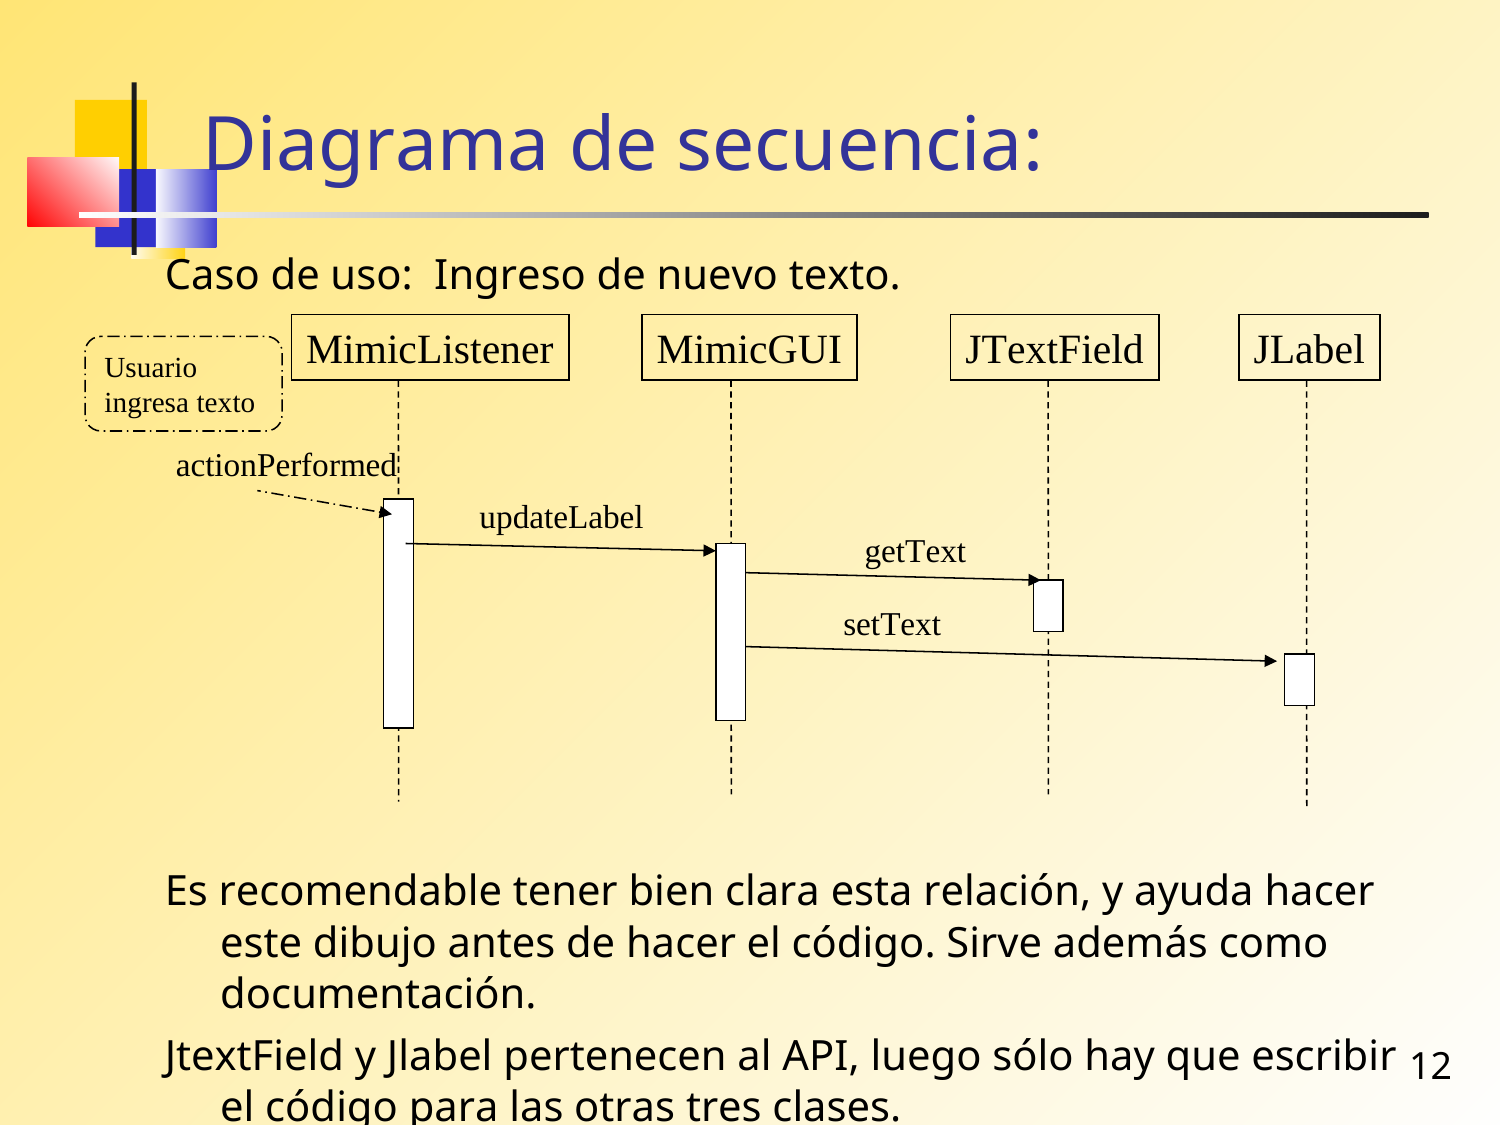

# Diagrama de secuencia:
Caso de uso: Ingreso de nuevo texto.
Es recomendable tener bien clara esta relación, y ayuda hacer este dibujo antes de hacer el código. Sirve además como documentación.
JtextField y Jlabel pertenecen al API, luego sólo hay que escribir el código para las otras tres clases.
MimicListener
MimicGUI
JTextField
JLabel
Usuario
ingresa texto
actionPerformed
updateLabel
getText
setText
12